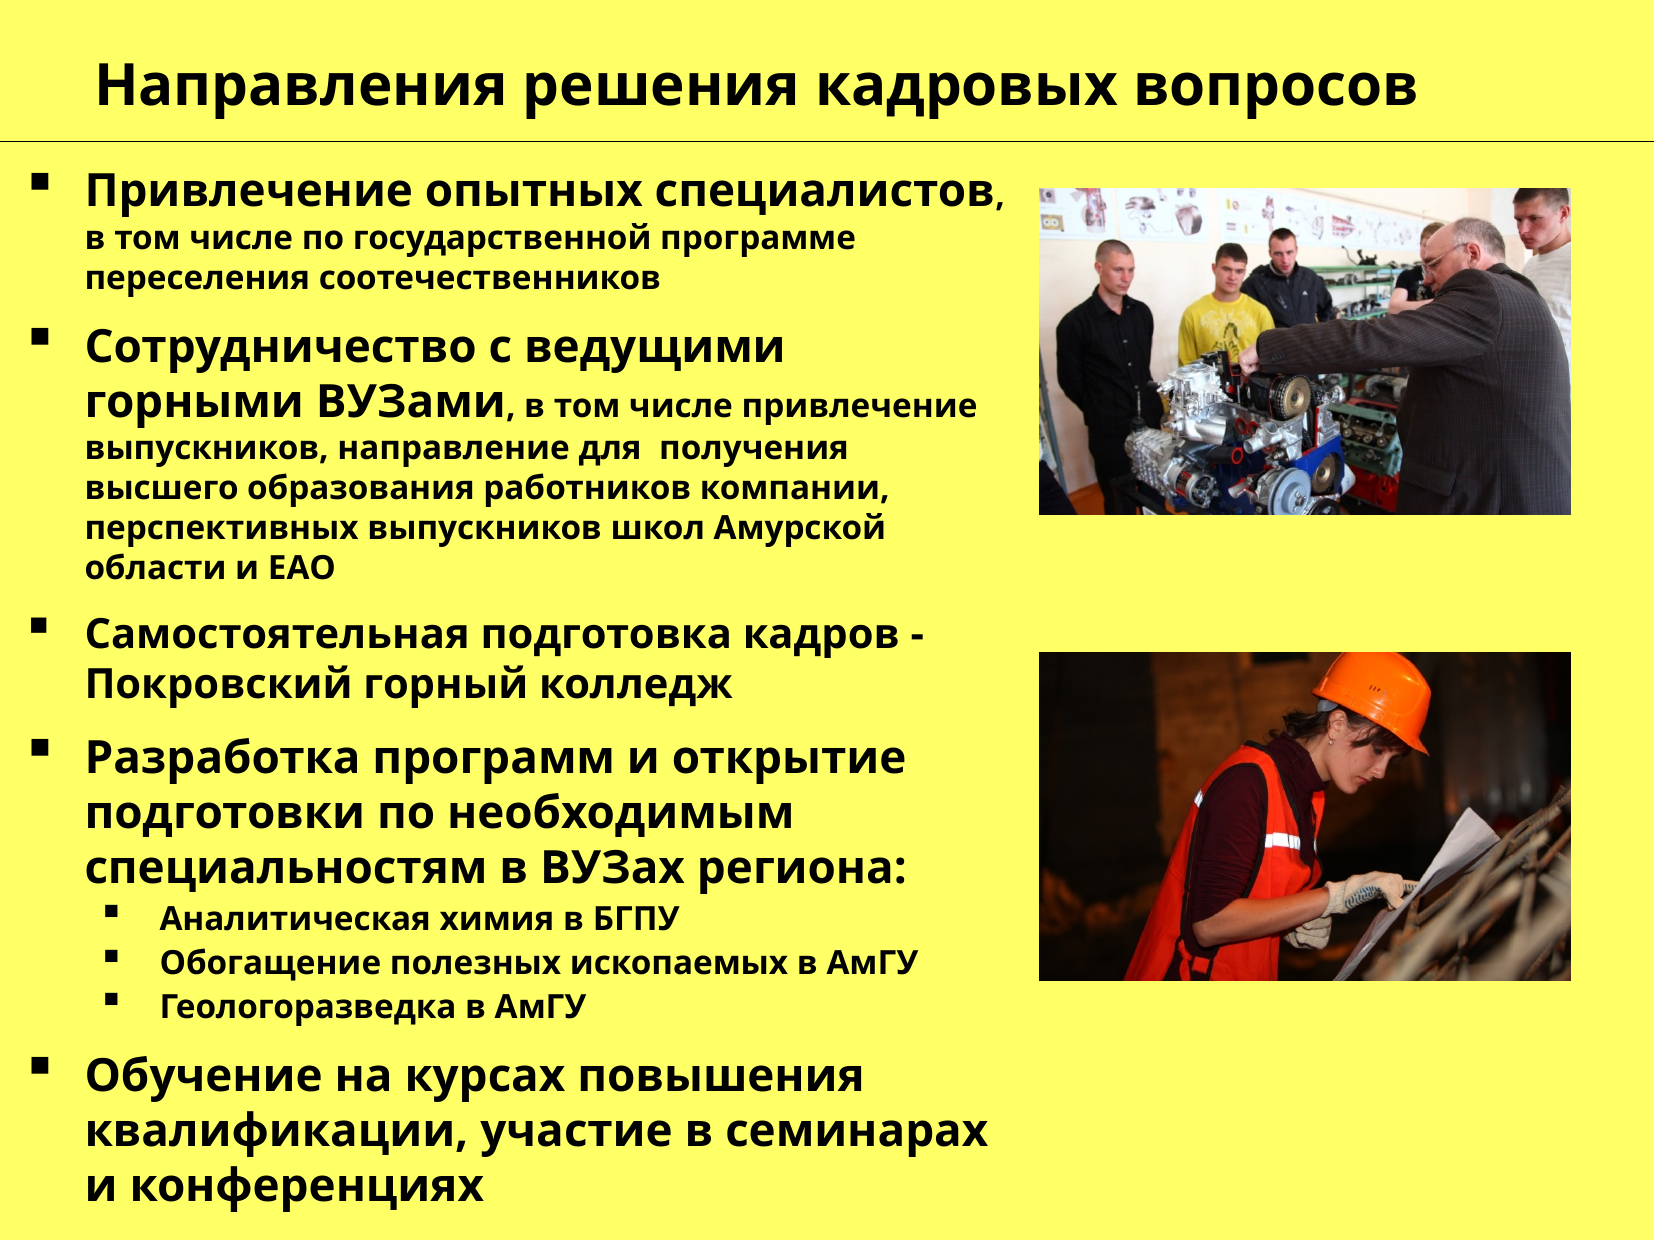

Направления решения кадровых вопросов
Привлечение опытных специалистов, в том числе по государственной программе переселения соотечественников
Сотрудничество с ведущими горными ВУЗами, в том числе привлечение выпускников, направление для получения высшего образования работников компании, перспективных выпускников школ Амурской области и ЕАО
Самостоятельная подготовка кадров - Покровский горный колледж
Разработка программ и открытие подготовки по необходимым специальностям в ВУЗах региона:
Аналитическая химия в БГПУ
Обогащение полезных ископаемых в АмГУ
Геологоразведка в АмГУ
Обучение на курсах повышения квалификации, участие в семинарах и конференциях